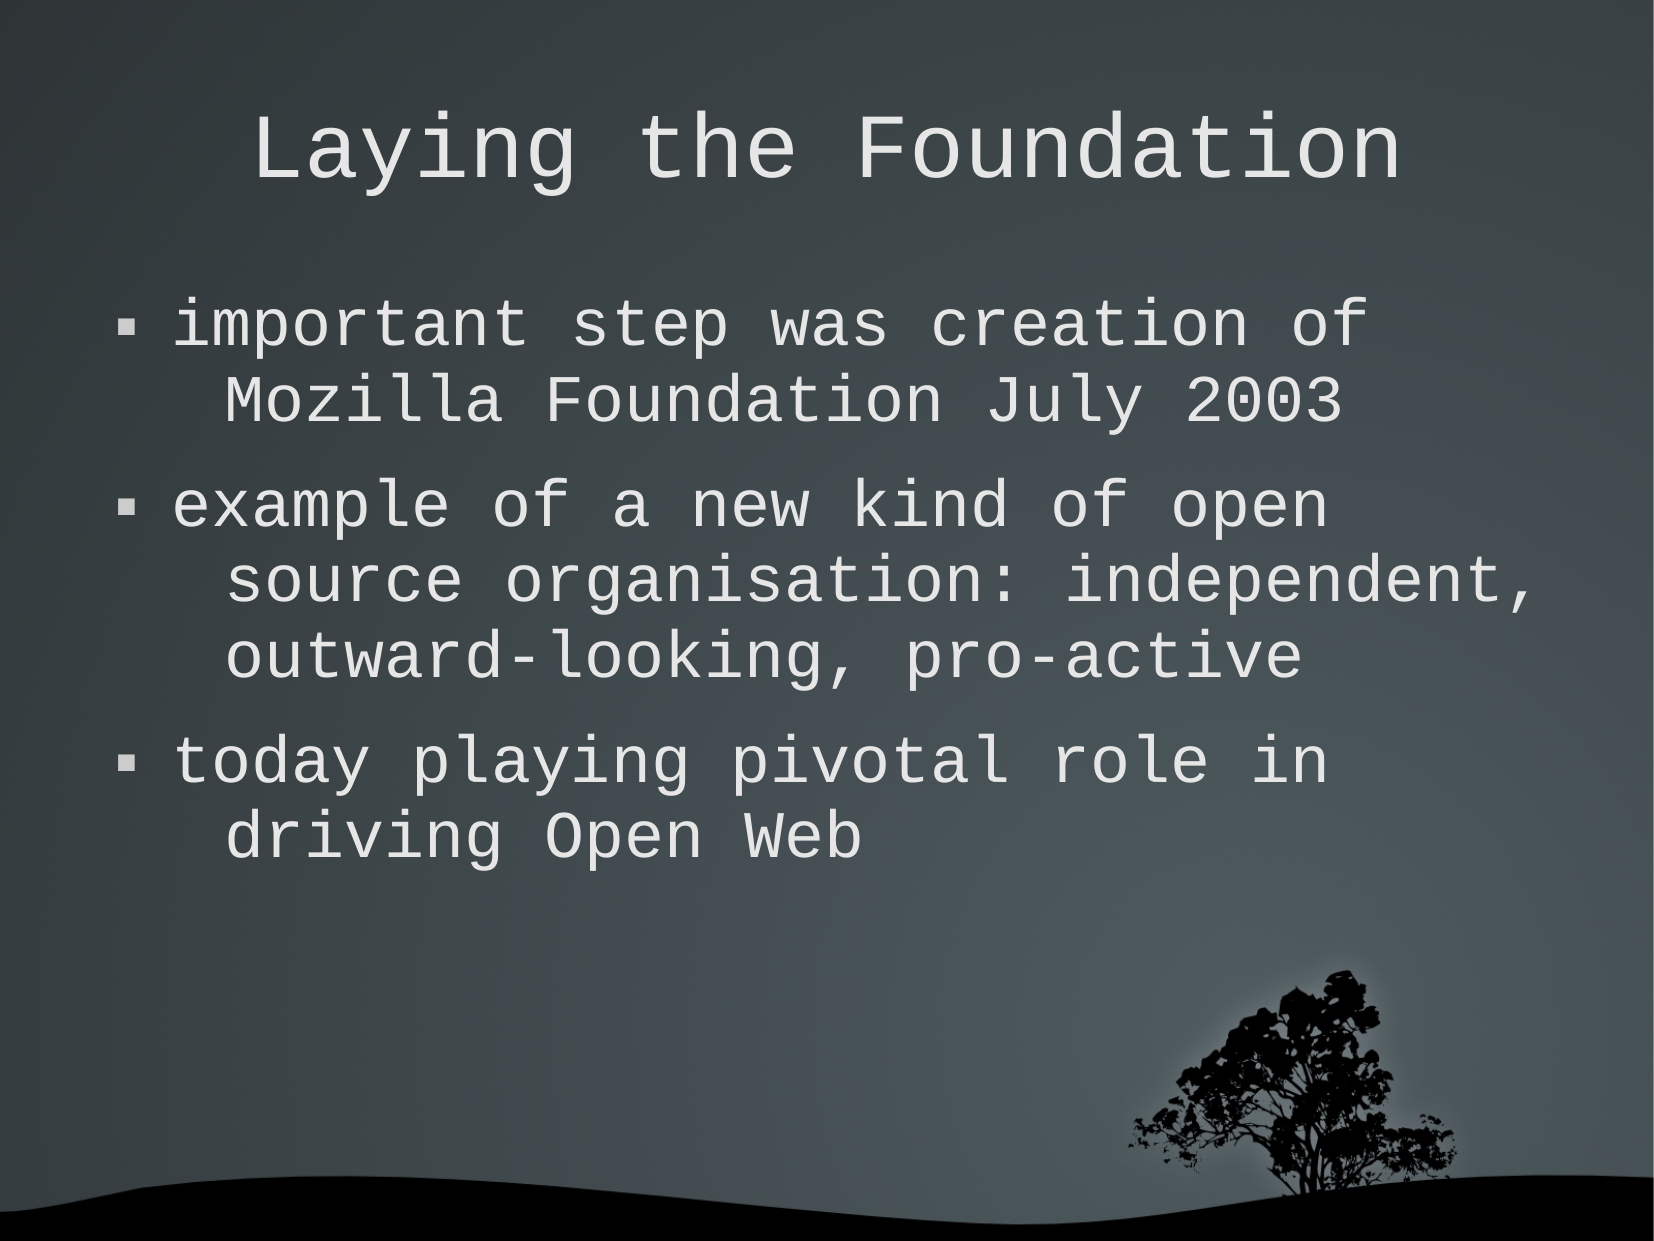

# Laying the Foundation
important step was creation of Mozilla Foundation July 2003
example of a new kind of open source organisation: independent, outward-looking, pro-active
today playing pivotal role in driving Open Web